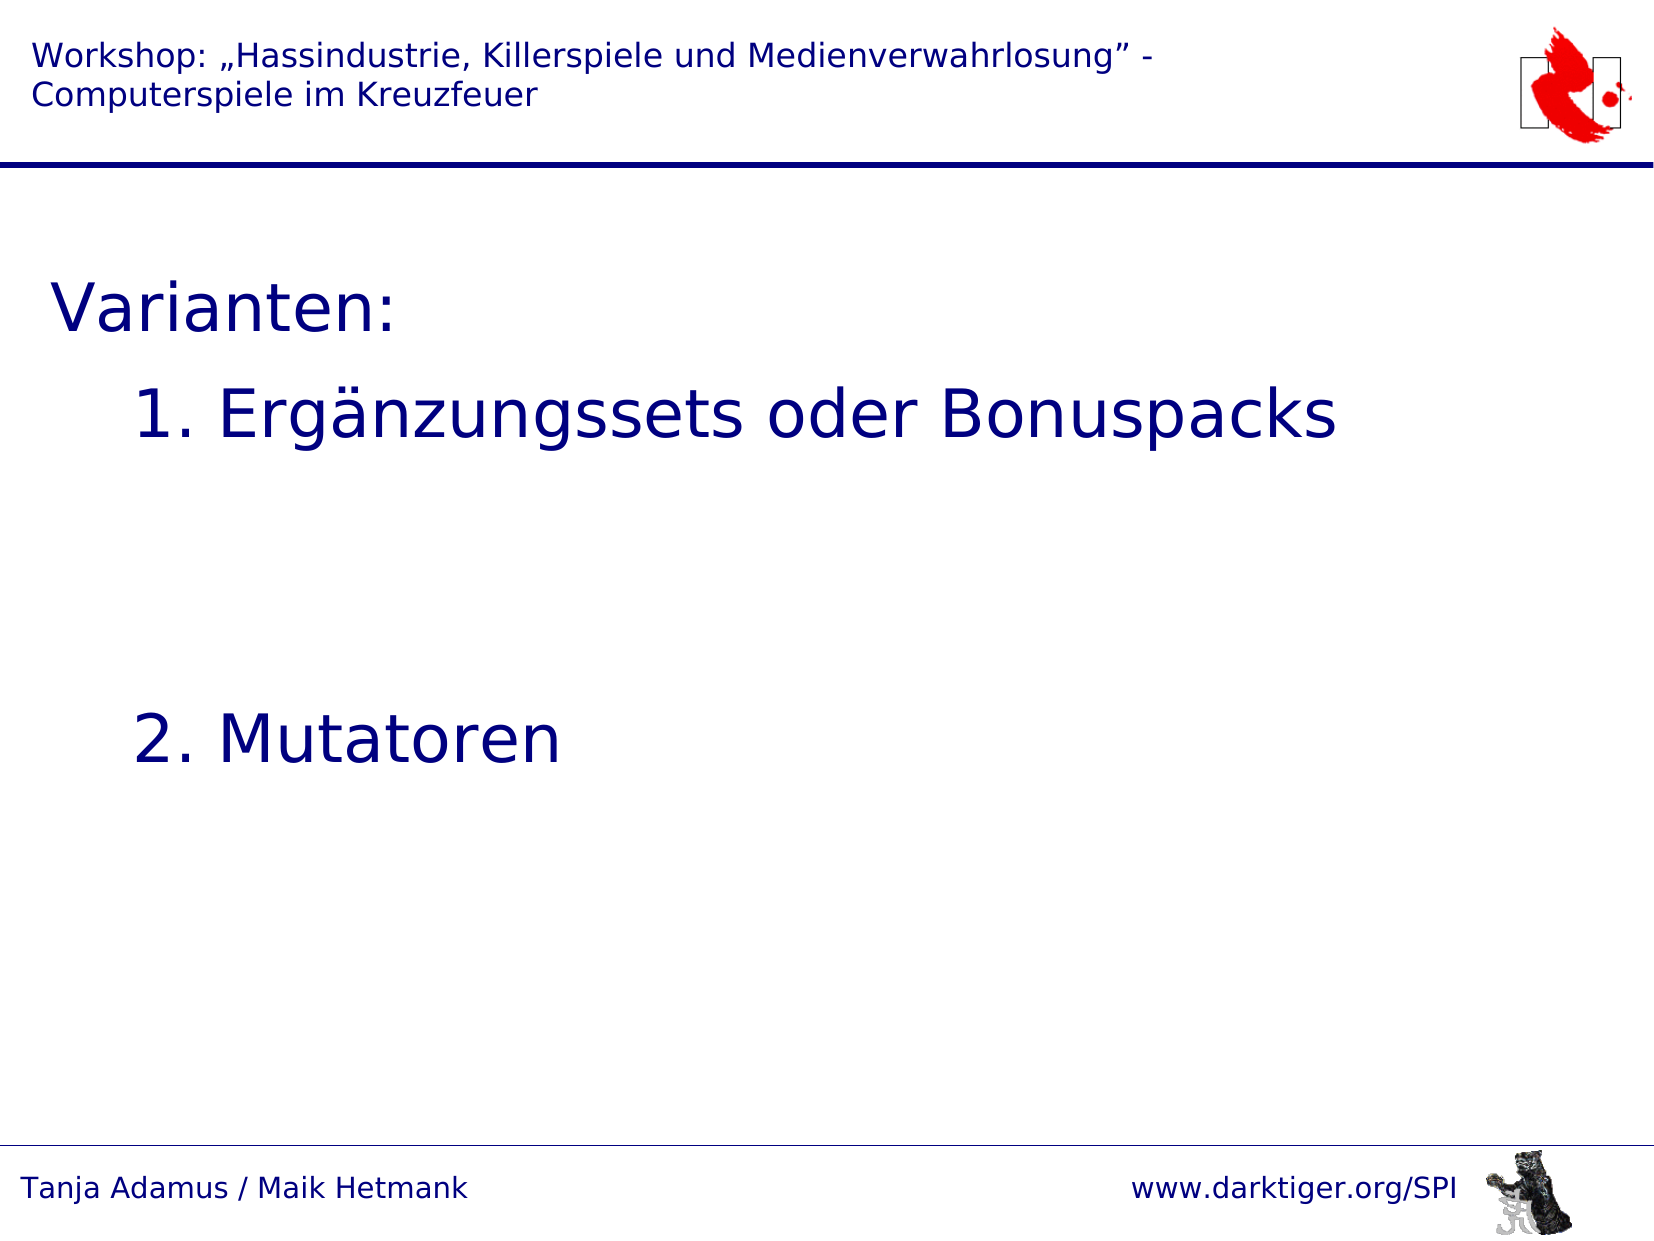

Workshop: „Hassindustrie, Killerspiele und Medienverwahrlosung” - Computerspiele im Kreuzfeuer
Varianten:
1. Ergänzungssets oder Bonuspacks
2. Mutatoren